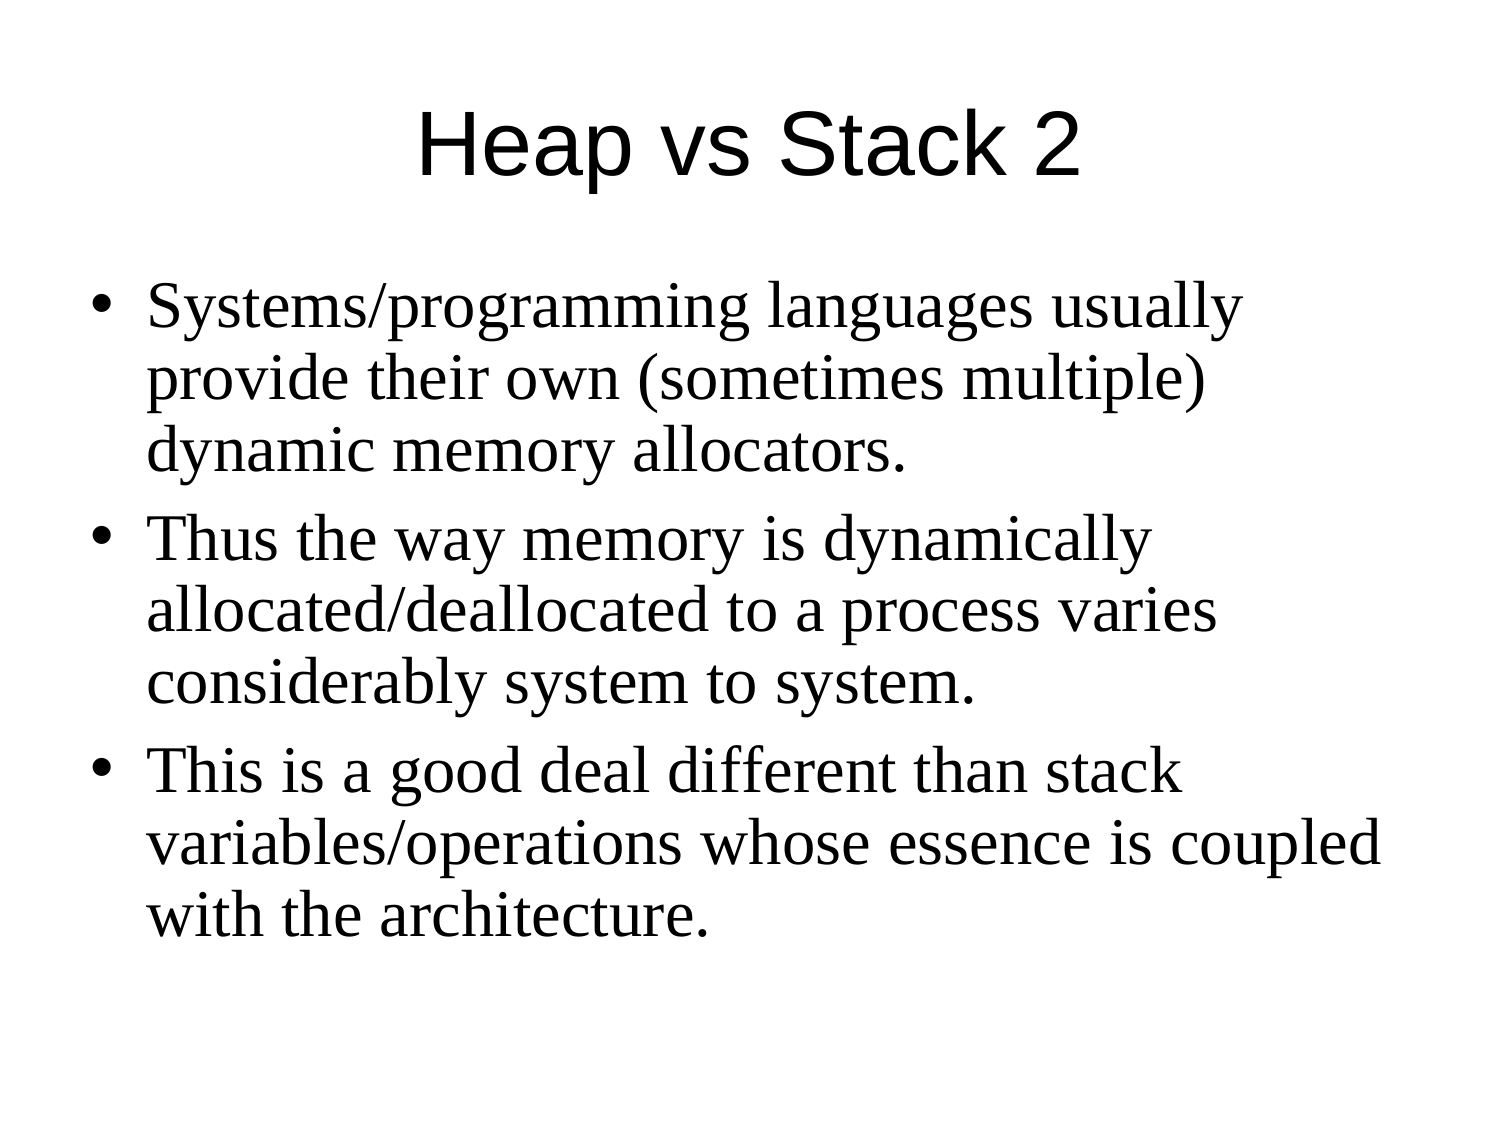

# Heap vs Stack 2
Systems/programming languages usually provide their own (sometimes multiple) dynamic memory allocators.
Thus the way memory is dynamically allocated/deallocated to a process varies considerably system to system.
This is a good deal different than stack variables/operations whose essence is coupled with the architecture.